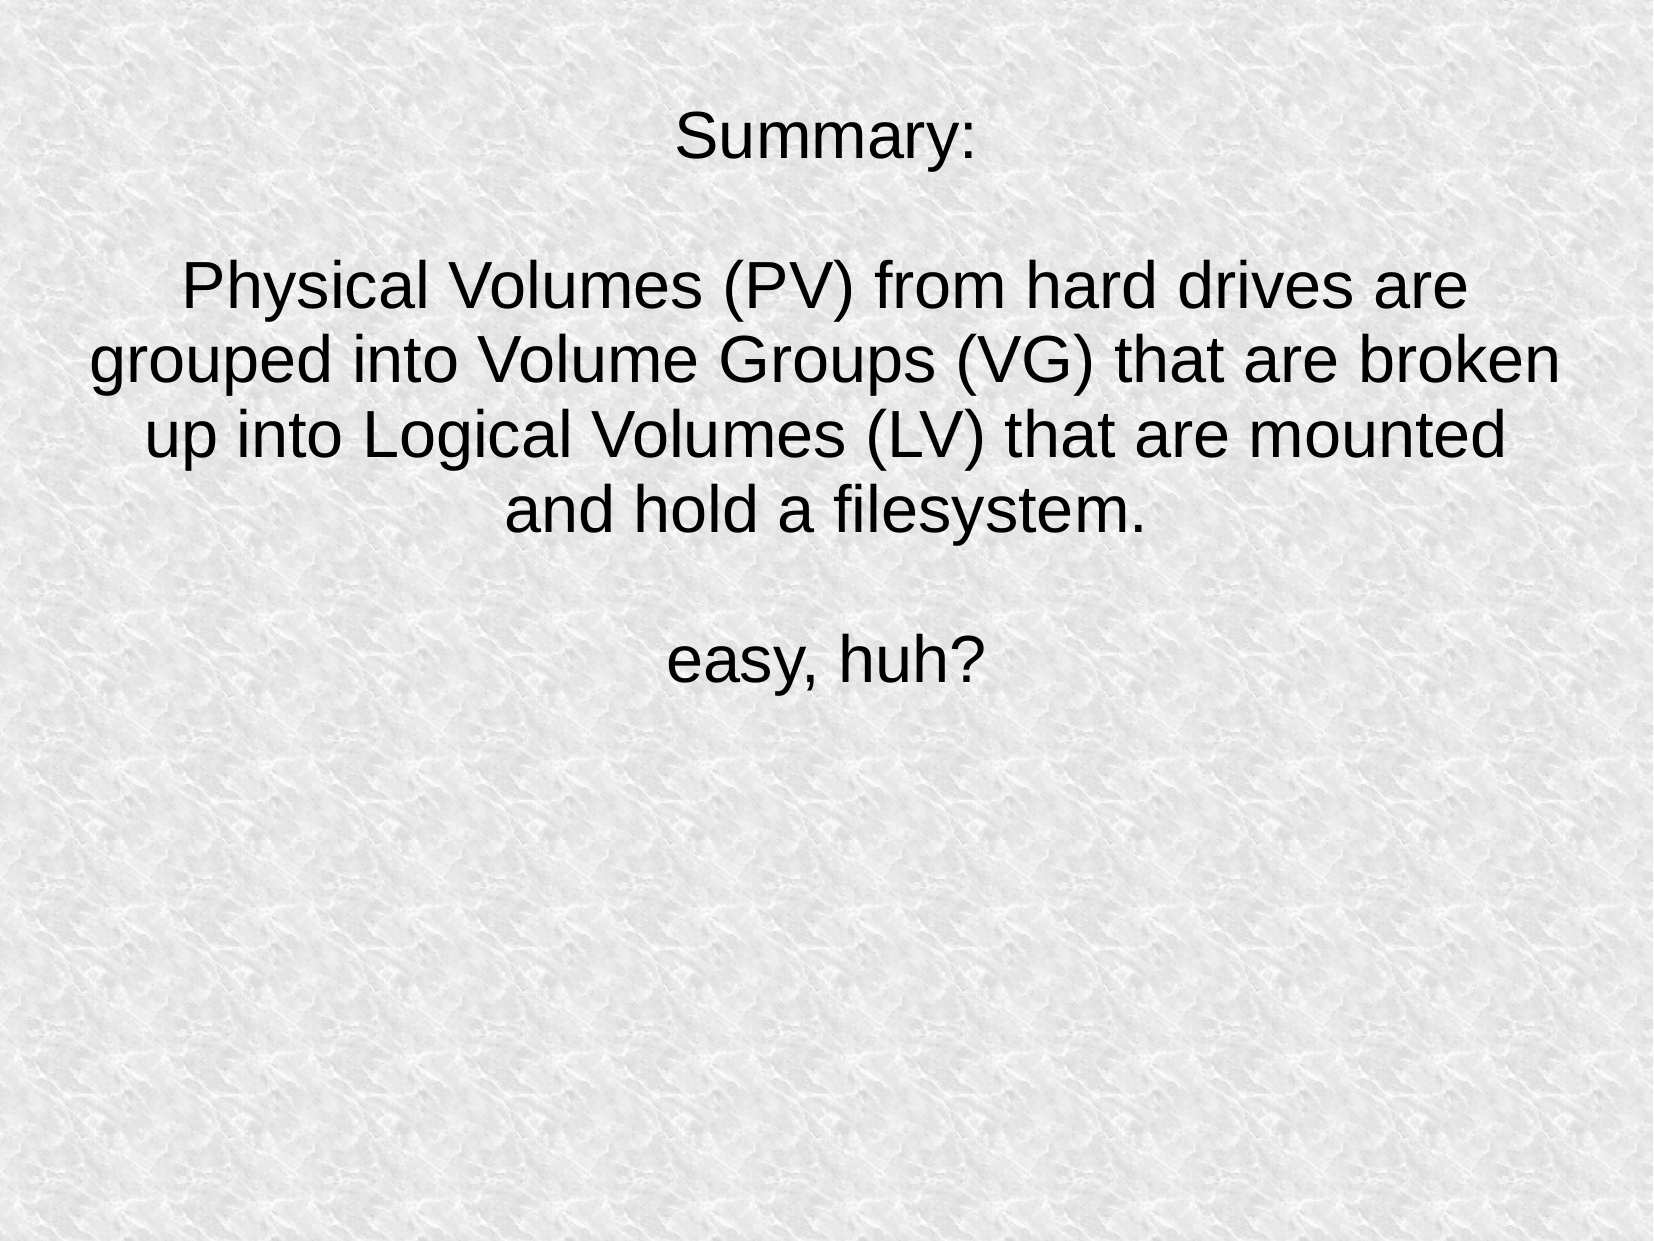

# Summary:
Physical Volumes (PV) from hard drives are grouped into Volume Groups (VG) that are broken up into Logical Volumes (LV) that are mounted and hold a filesystem.
easy, huh?